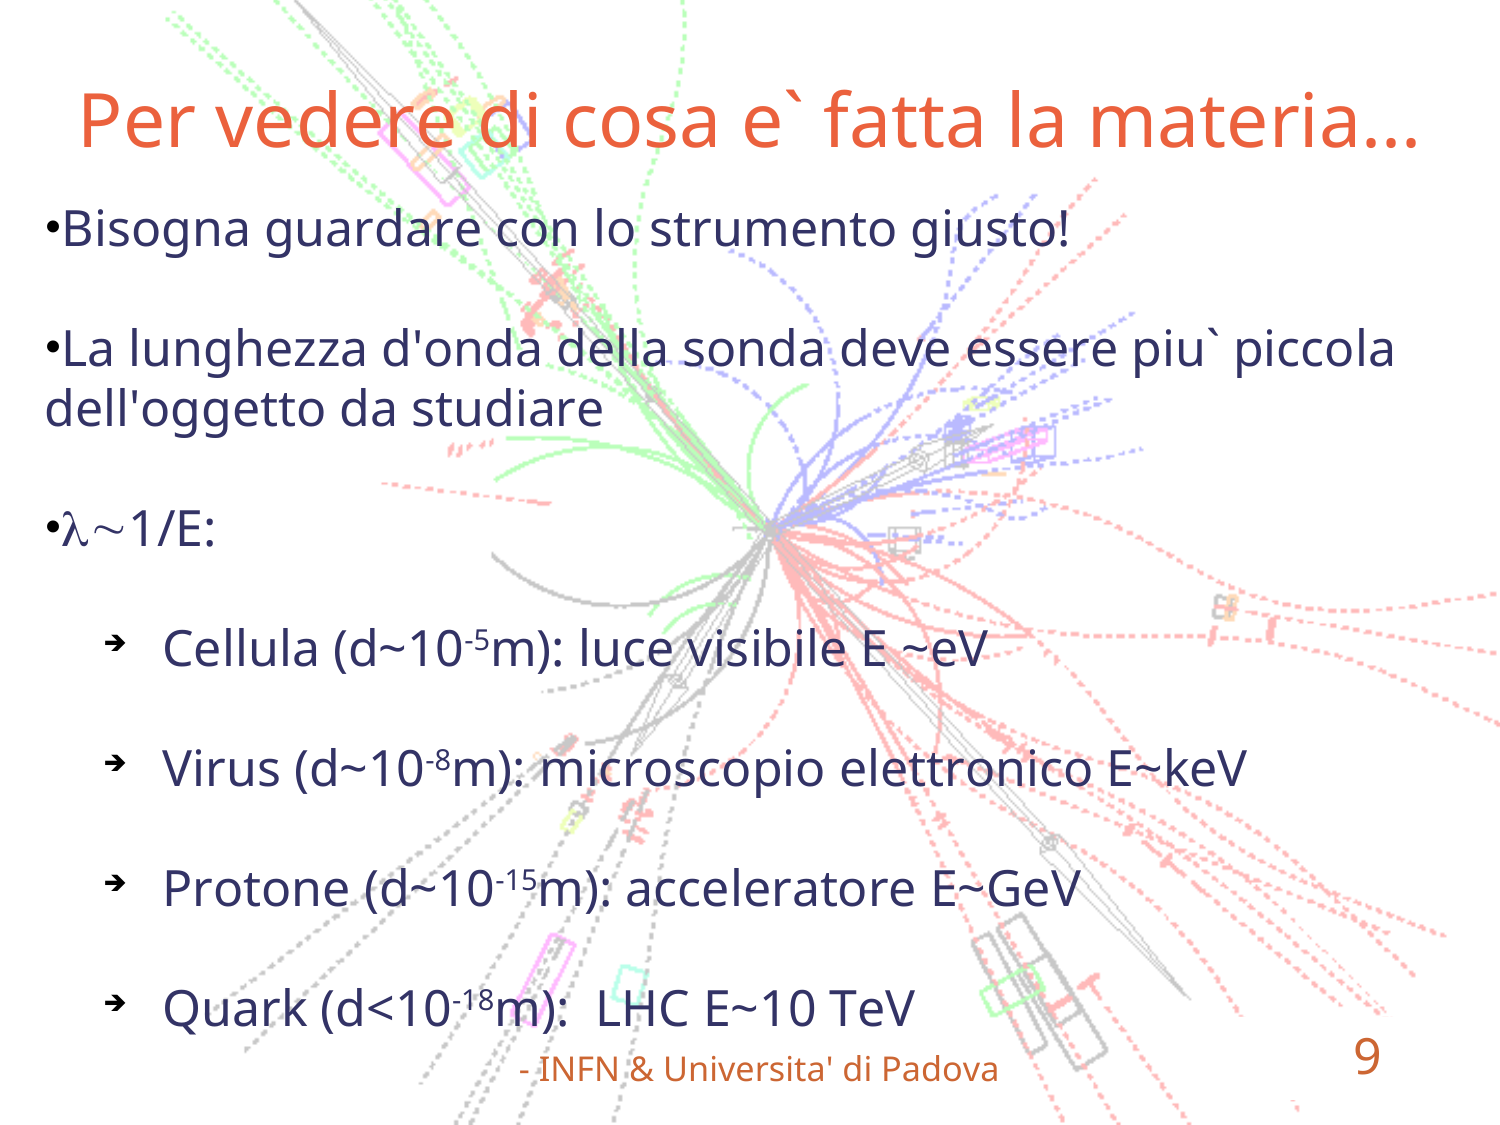

# Per vedere di cosa e` fatta la materia...
Bisogna guardare con lo strumento giusto!
La lunghezza d'onda della sonda deve essere piu` piccola dell'oggetto da studiare
λ~1/E:
Cellula (d~10-5m): luce visibile E ~eV
Virus (d~10-8m): microscopio elettronico E~keV
Protone (d~10-15m): acceleratore E~GeV
Quark (d<10-18m): LHC E~10 TeV